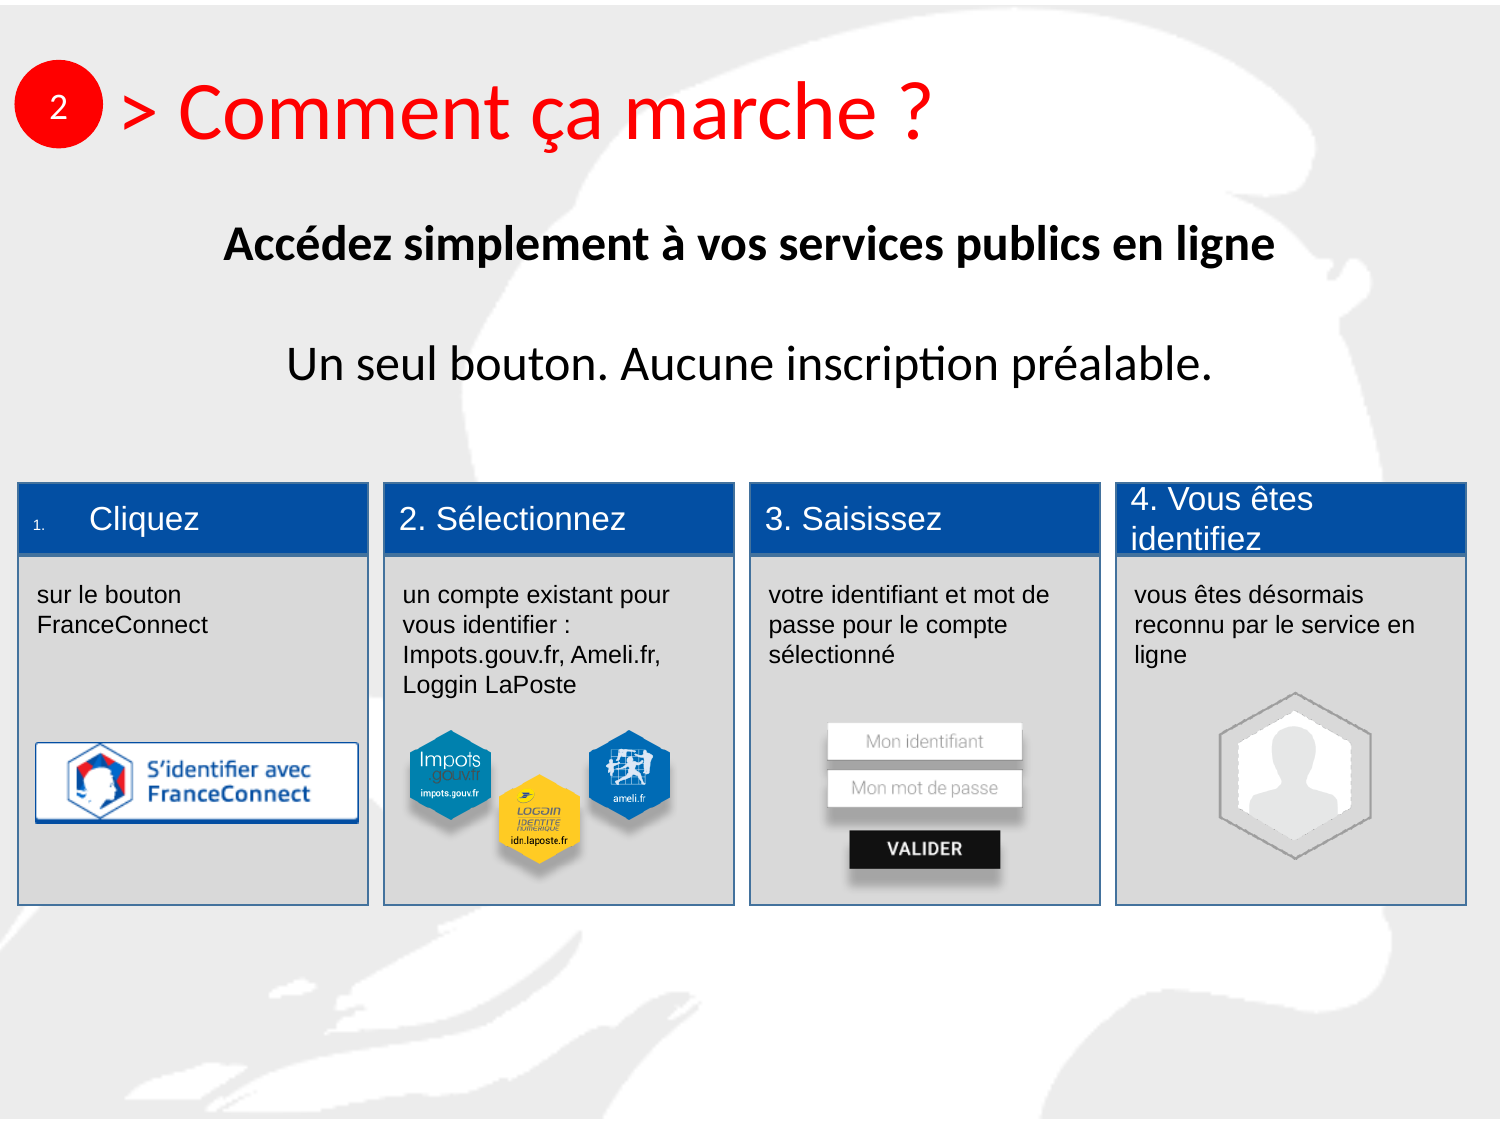

2
# > Comment ça marche ?
Accédez simplement à vos services publics en ligne
Un seul bouton. Aucune inscription préalable.
4. Vous êtes identifiez
Cliquez
2. Sélectionnez
3. Saisissez
sur le bouton FranceConnect
un compte existant pour vous identifier : Impots.gouv.fr, Ameli.fr, Loggin LaPoste
votre identifiant et mot de passe pour le compte sélectionné
vous êtes désormais reconnu par le service en ligne